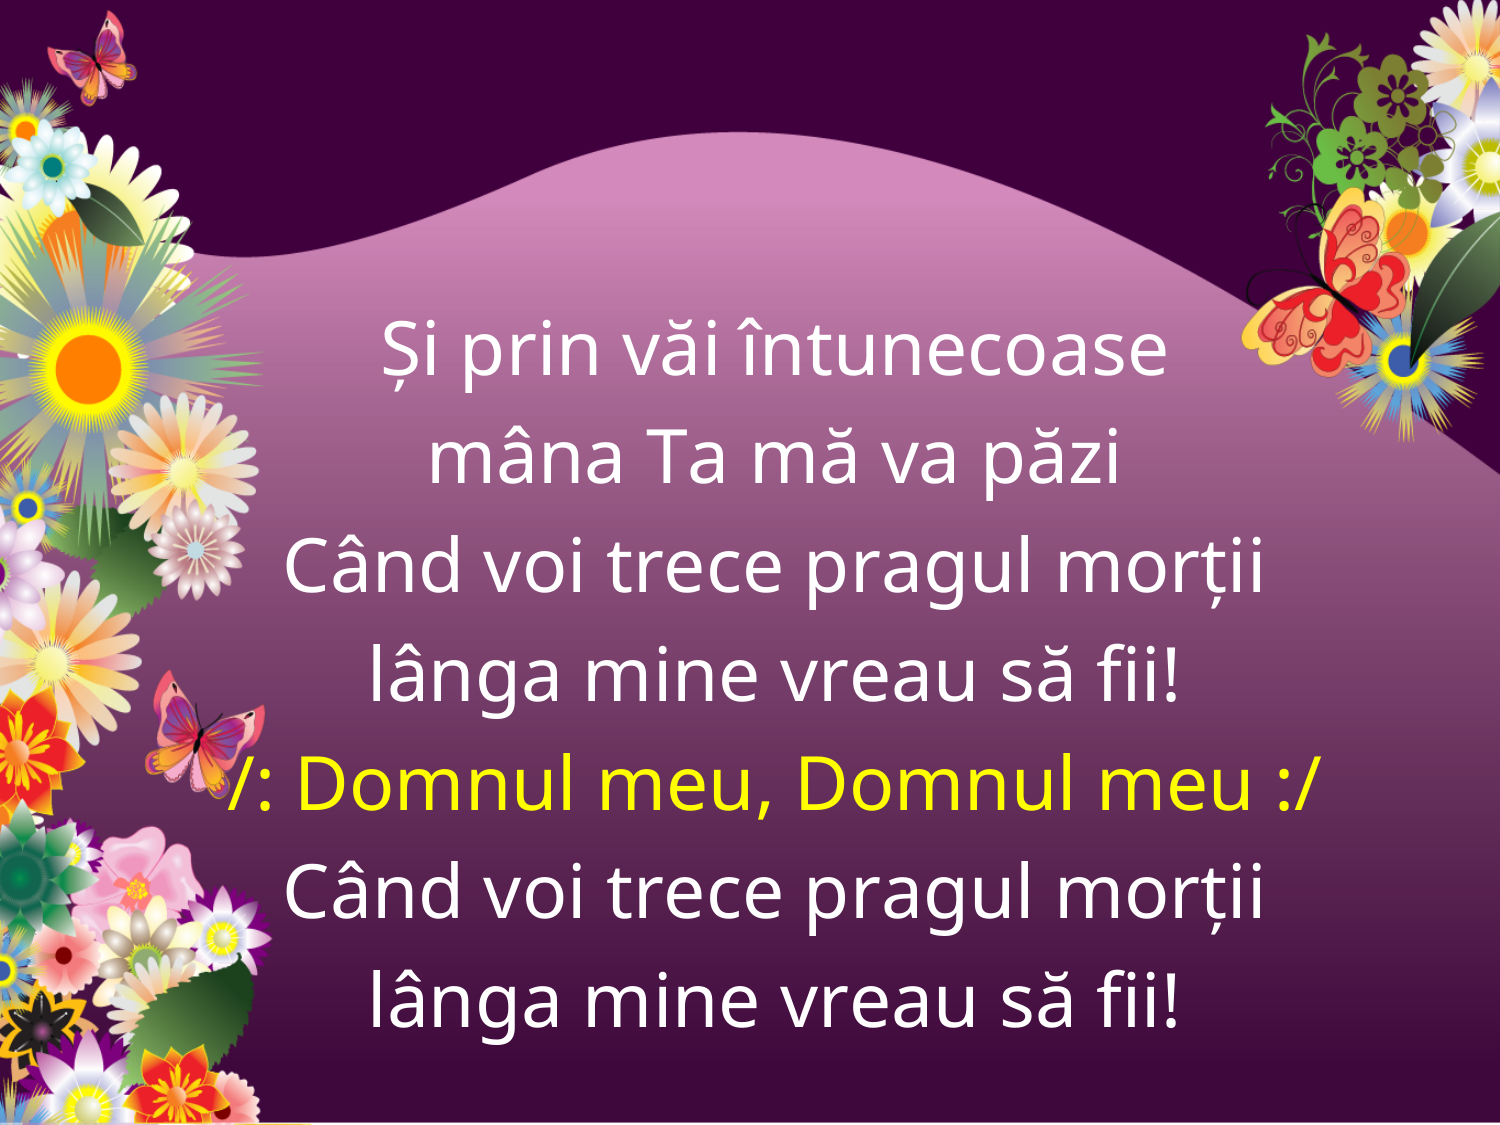

# Şi prin văi întunecoase
mâna Ta mă va păzi
Când voi trece pragul morţii
lânga mine vreau să fii!
/: Domnul meu, Domnul meu :/
Când voi trece pragul morţii
lânga mine vreau să fii!